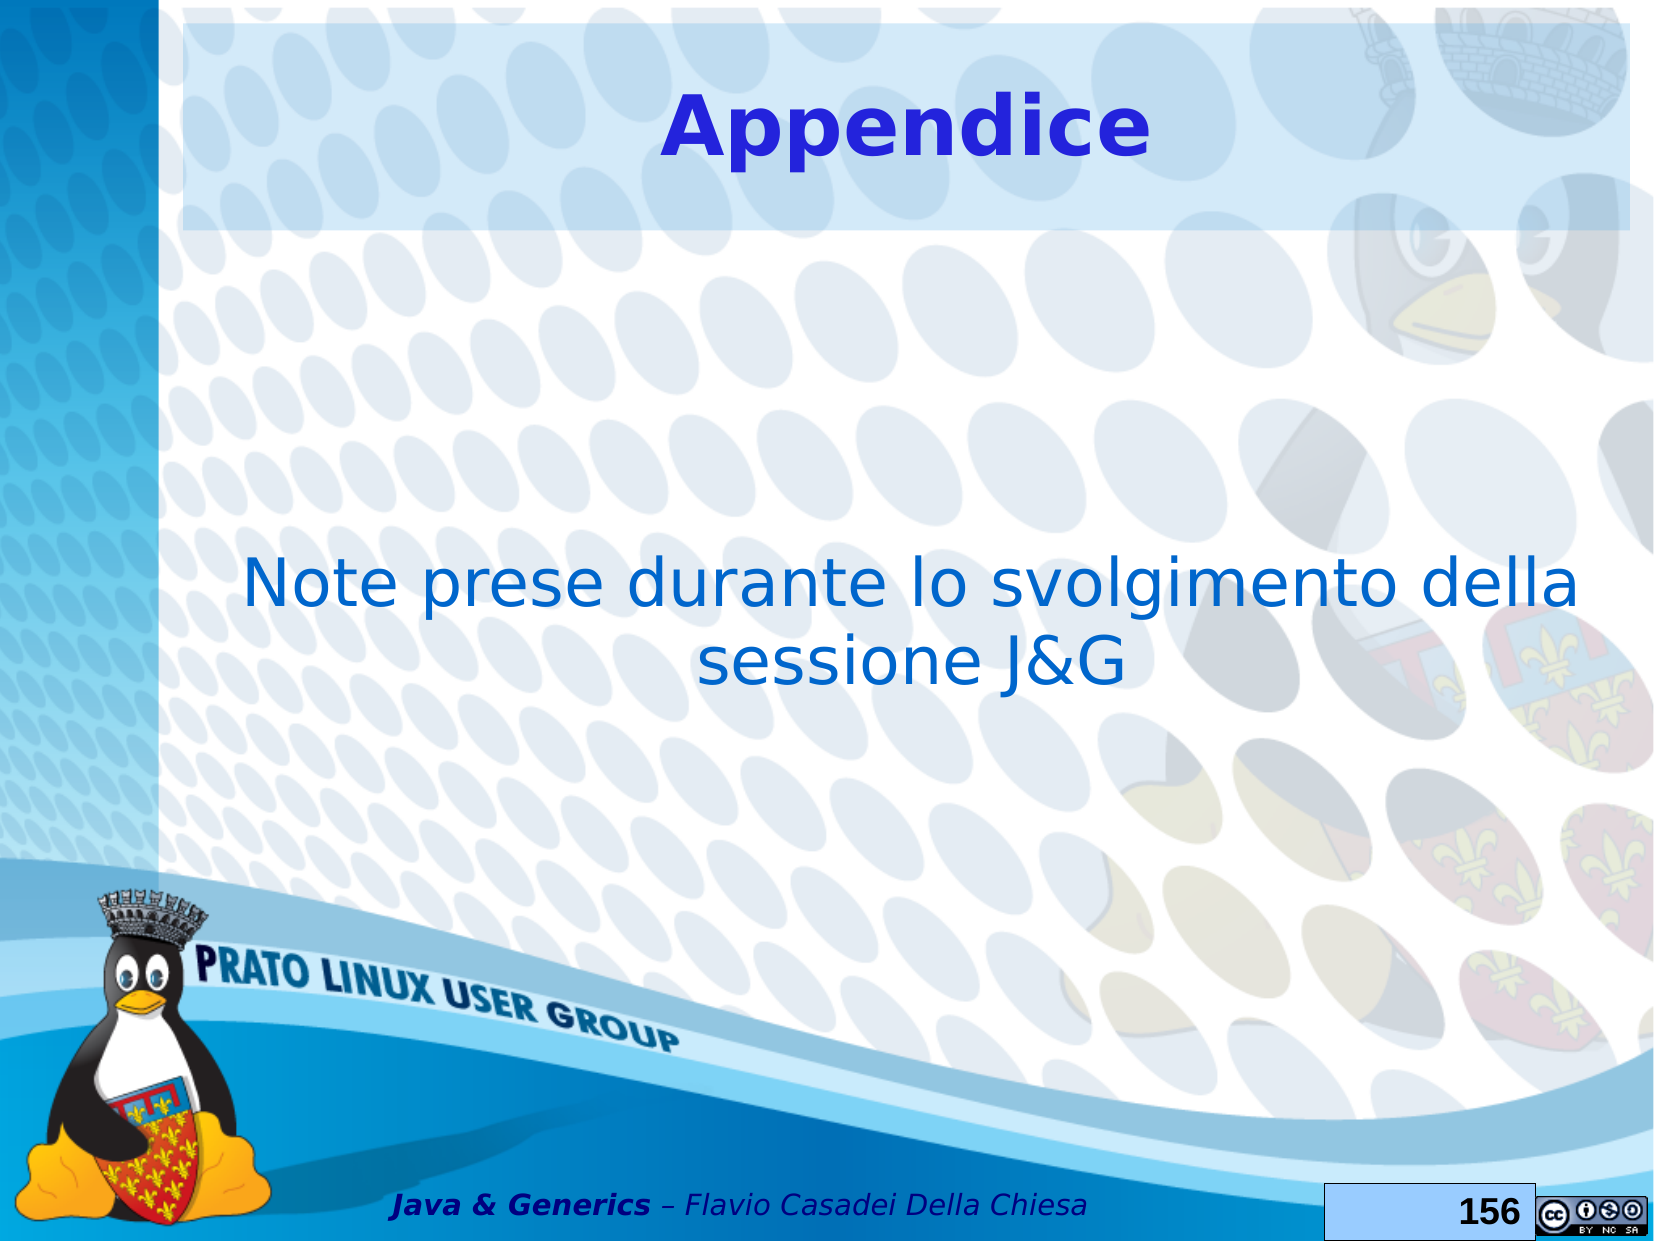

# Appendice
Note prese durante lo svolgimento della sessione J&G